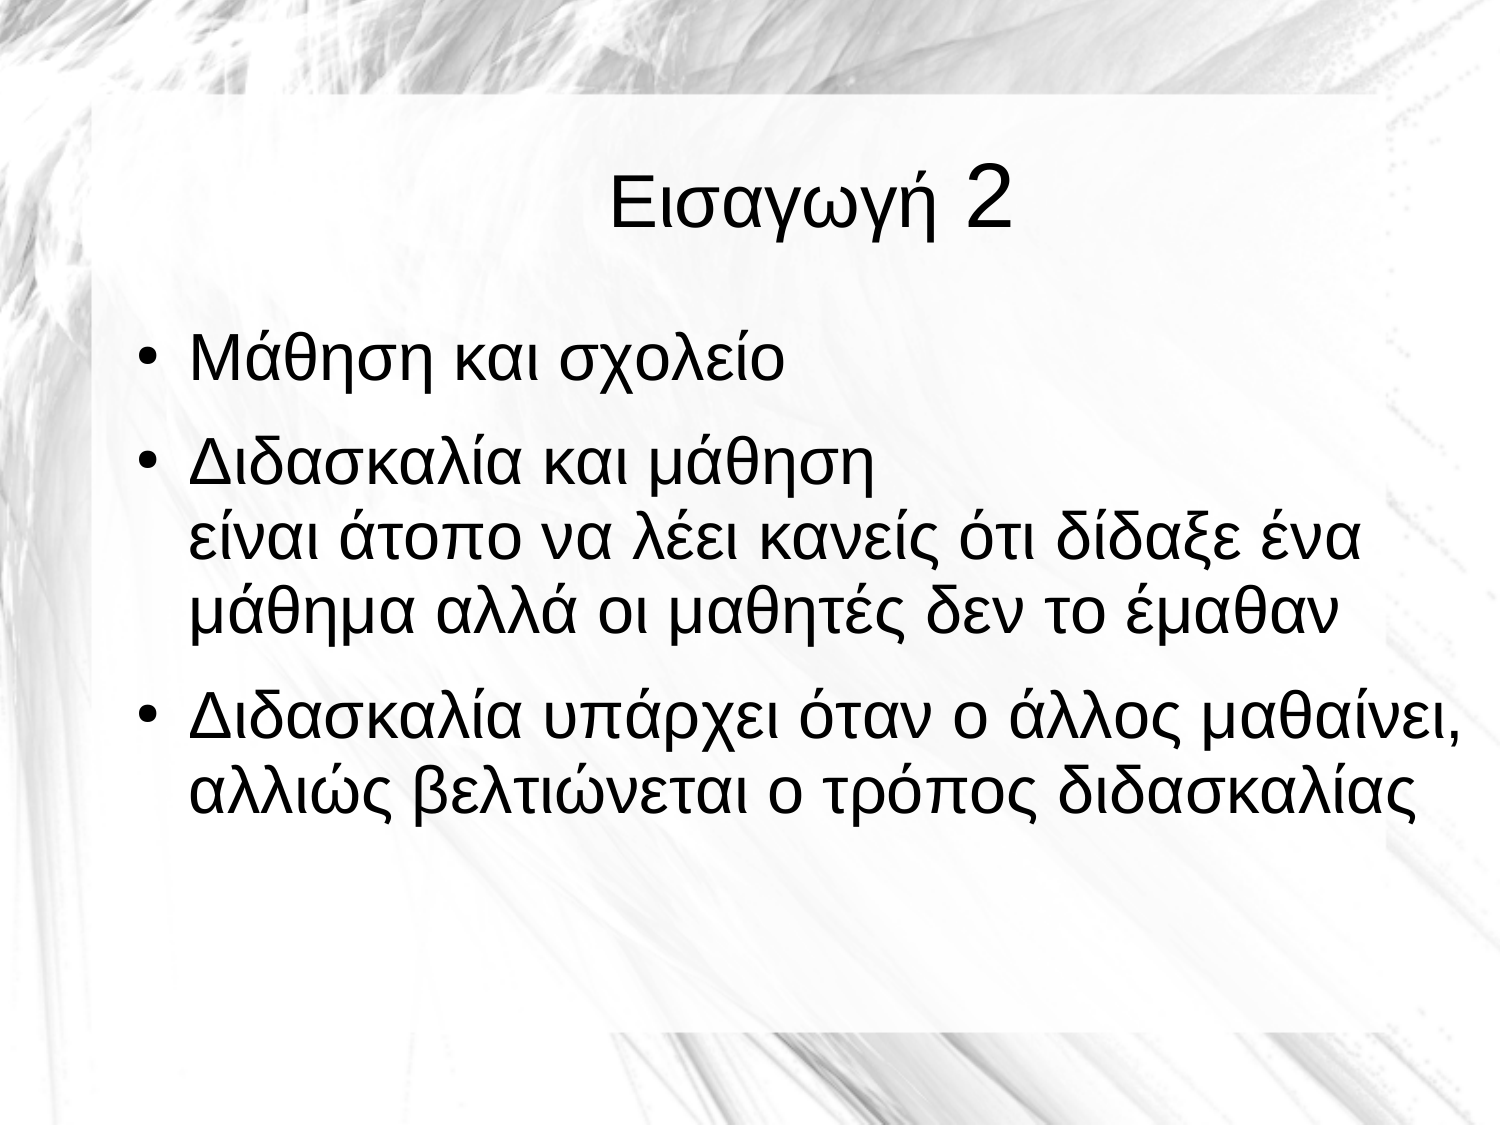

# Εισαγωγή 2
Μάθηση και σχολείο
Διδασκαλία και μάθηση
είναι άτοπο να λέει κανείς ότι δίδαξε ένα μάθημα αλλά οι μαθητές δεν το έμαθαν
Διδασκαλία υπάρχει όταν ο άλλος μαθαίνει, αλλιώς βελτιώνεται ο τρόπος διδασκαλίας